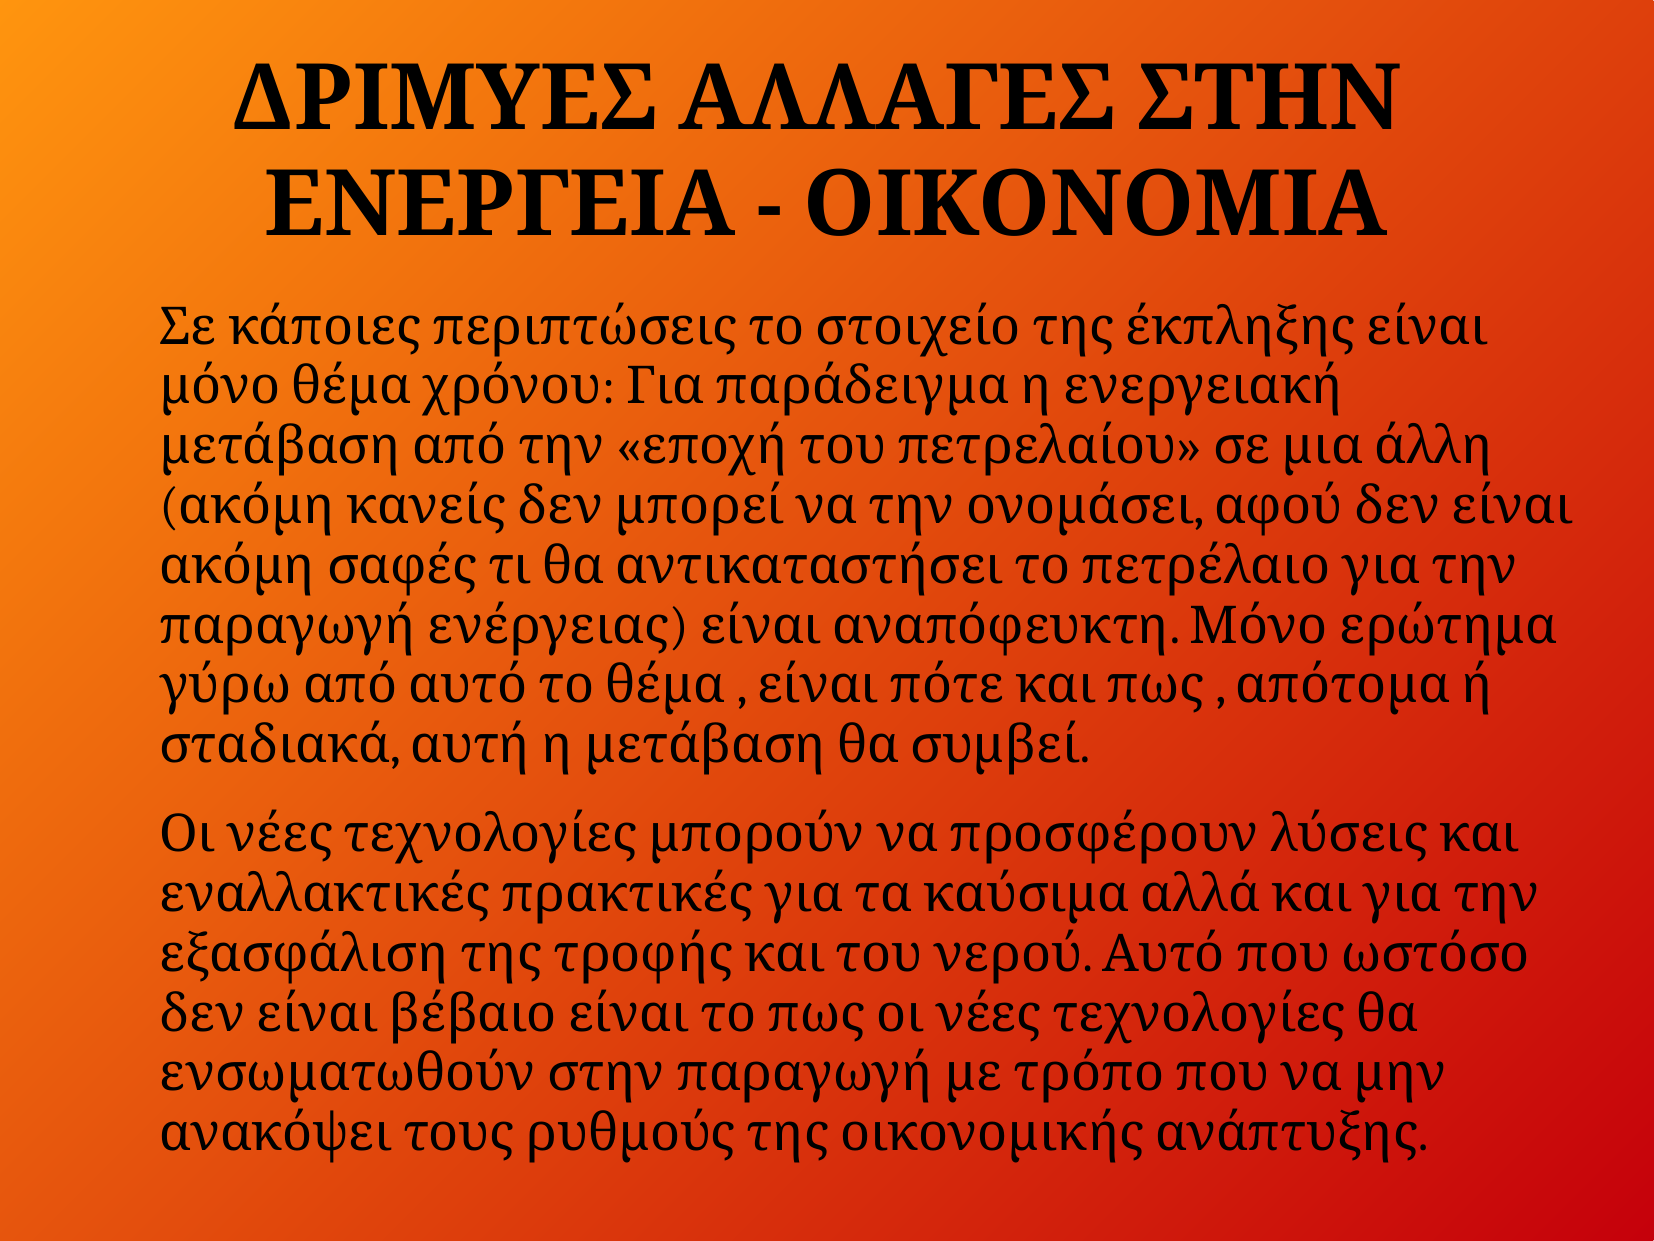

# ΔΡΙΜΥΕΣ ΑΛΛΑΓΕΣ ΣΤΗΝ ΕΝΕΡΓΕΙΑ - ΟΙΚΟΝΟΜΙΑ
Σε κάποιες περιπτώσεις το στοιχείο της έκπληξης είναι μόνο θέμα χρόνου: Για παράδειγμα η ενεργειακή μετάβαση από την «εποχή του πετρελαίου» σε μια άλλη (ακόμη κανείς δεν μπορεί να την ονομάσει, αφού δεν είναι ακόμη σαφές τι θα αντικαταστήσει το πετρέλαιο για την παραγωγή ενέργειας) είναι αναπόφευκτη. Μόνο ερώτημα γύρω από αυτό το θέμα , είναι πότε και πως , απότομα ή σταδιακά, αυτή η μετάβαση θα συμβεί.
Οι νέες τεχνολογίες μπορούν να προσφέρουν λύσεις και εναλλακτικές πρακτικές για τα καύσιμα αλλά και για την εξασφάλιση της τροφής και του νερού. Αυτό που ωστόσο δεν είναι βέβαιο είναι το πως οι νέες τεχνολογίες θα ενσωματωθούν στην παραγωγή με τρόπο που να μην ανακόψει τους ρυθμούς της οικονομικής ανάπτυξης.